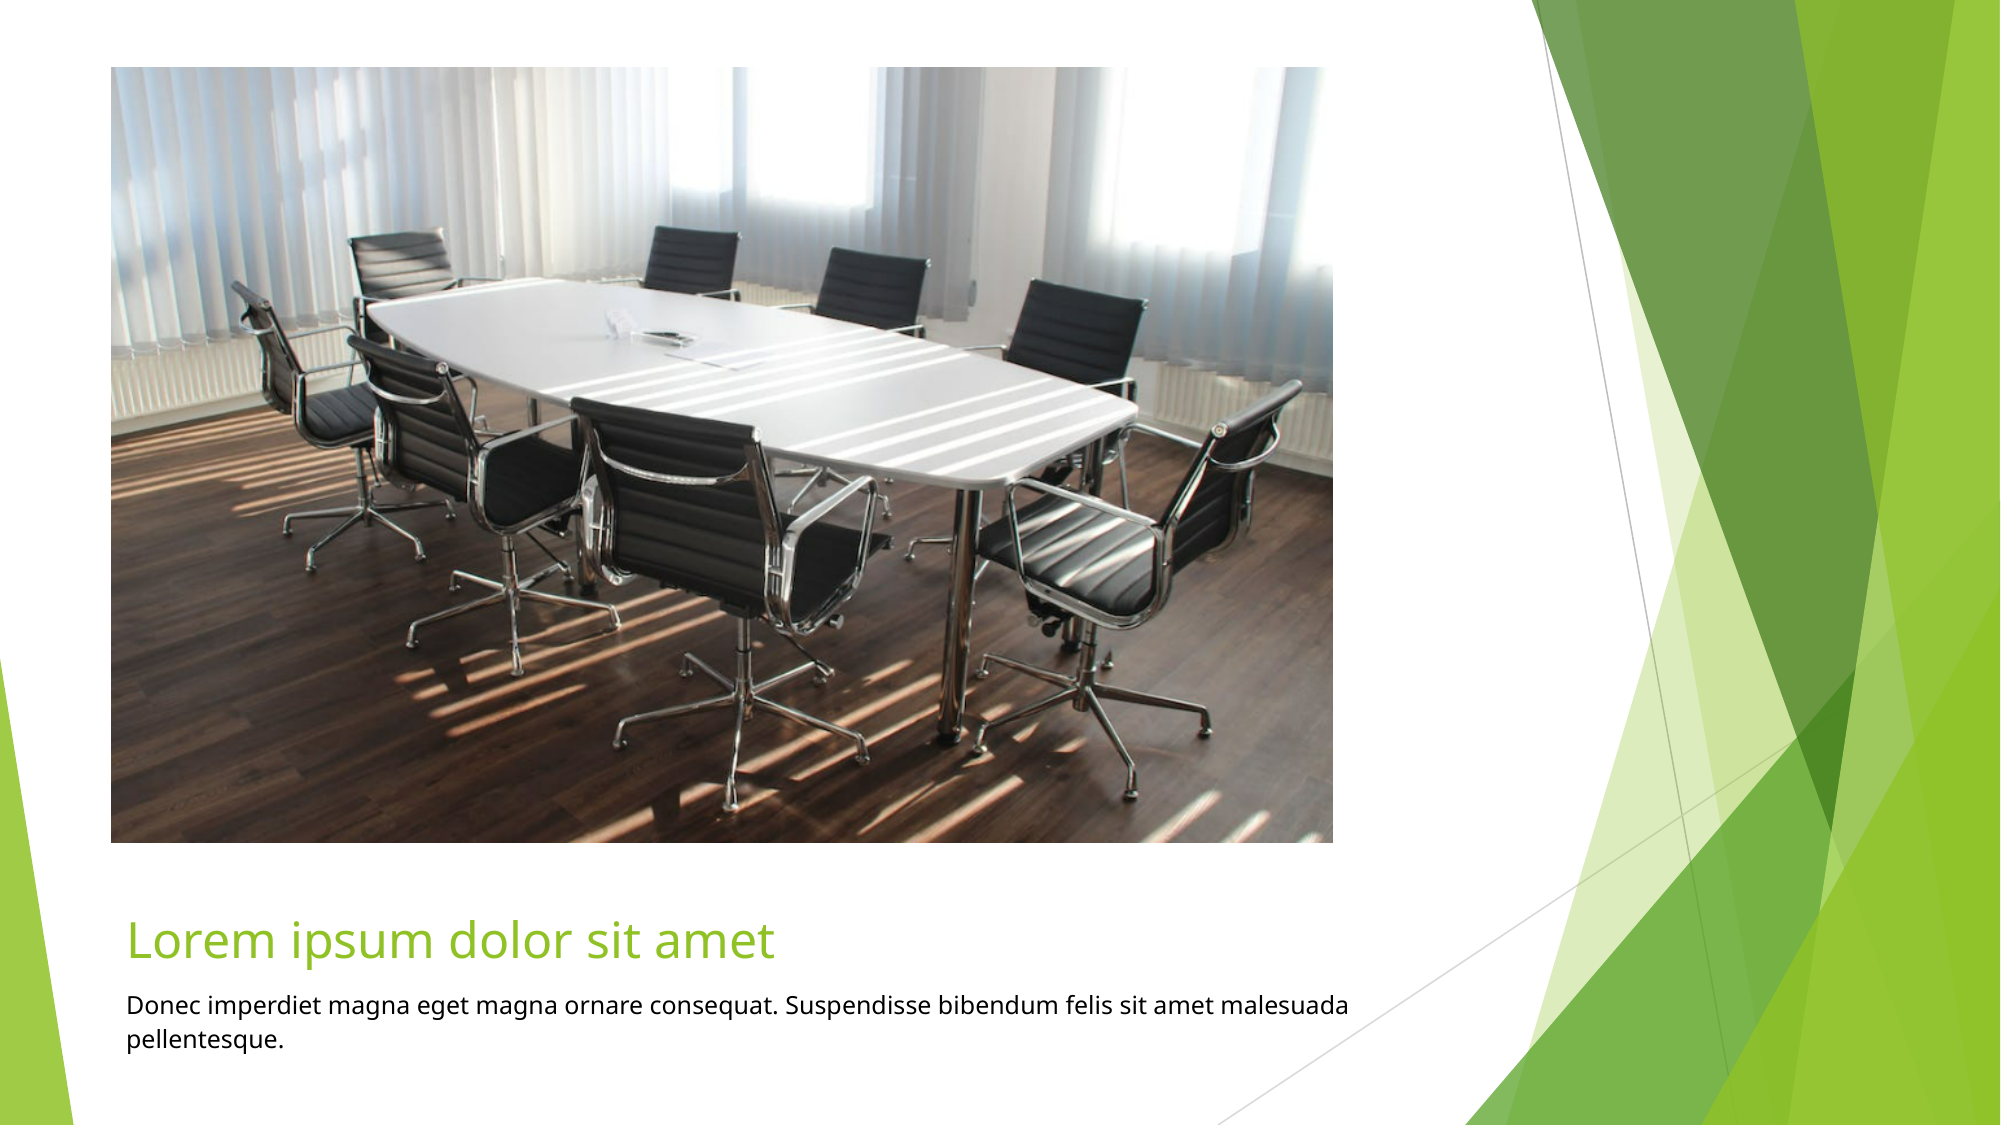

# Lorem ipsum dolor sit amet
Donec imperdiet magna eget magna ornare consequat. Suspendisse bibendum felis sit amet malesuada pellentesque.